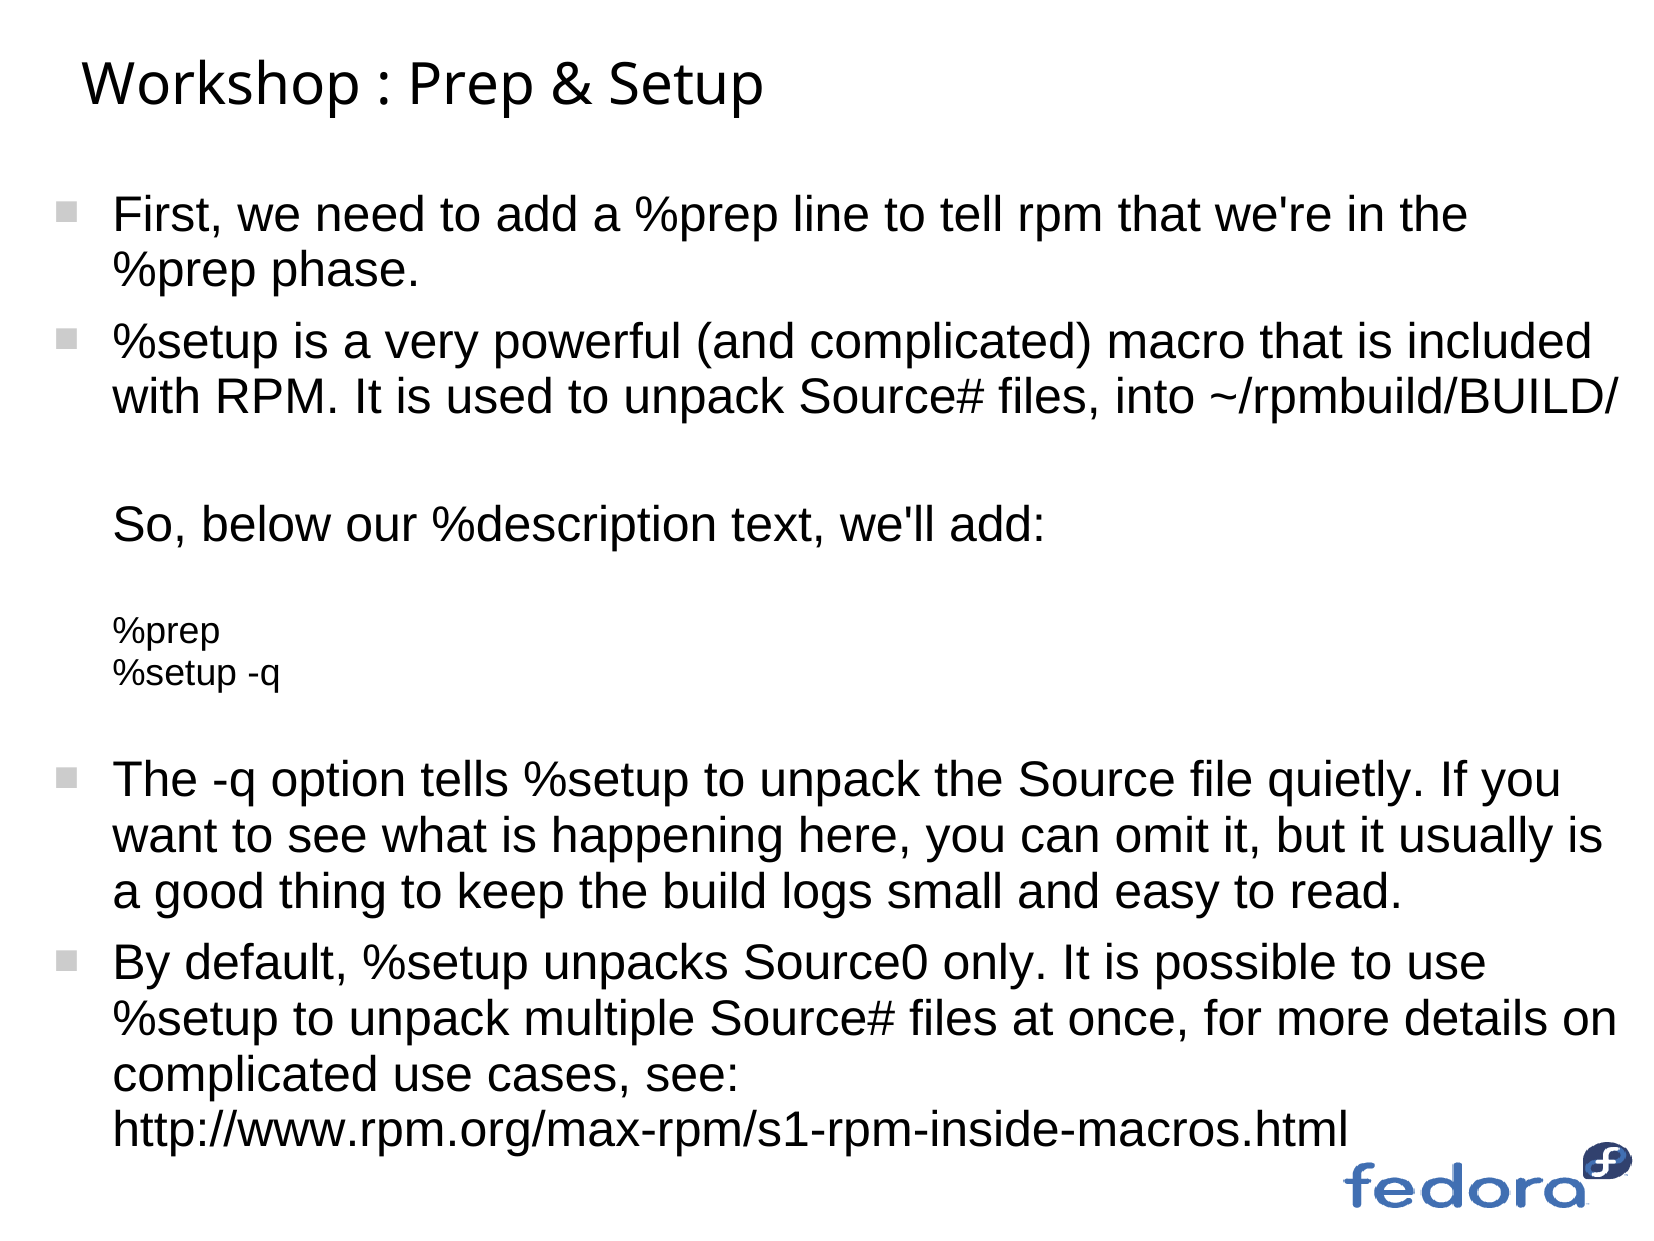

# Workshop : Prep & Setup
First, we need to add a %prep line to tell rpm that we're in the %prep phase.
%setup is a very powerful (and complicated) macro that is included with RPM. It is used to unpack Source# files, into ~/rpmbuild/BUILD/
So, below our %description text, we'll add:
%prep
%setup -q
The -q option tells %setup to unpack the Source file quietly. If you want to see what is happening here, you can omit it, but it usually is a good thing to keep the build logs small and easy to read.
By default, %setup unpacks Source0 only. It is possible to use %setup to unpack multiple Source# files at once, for more details on complicated use cases, see:
http://www.rpm.org/max-rpm/s1-rpm-inside-macros.html